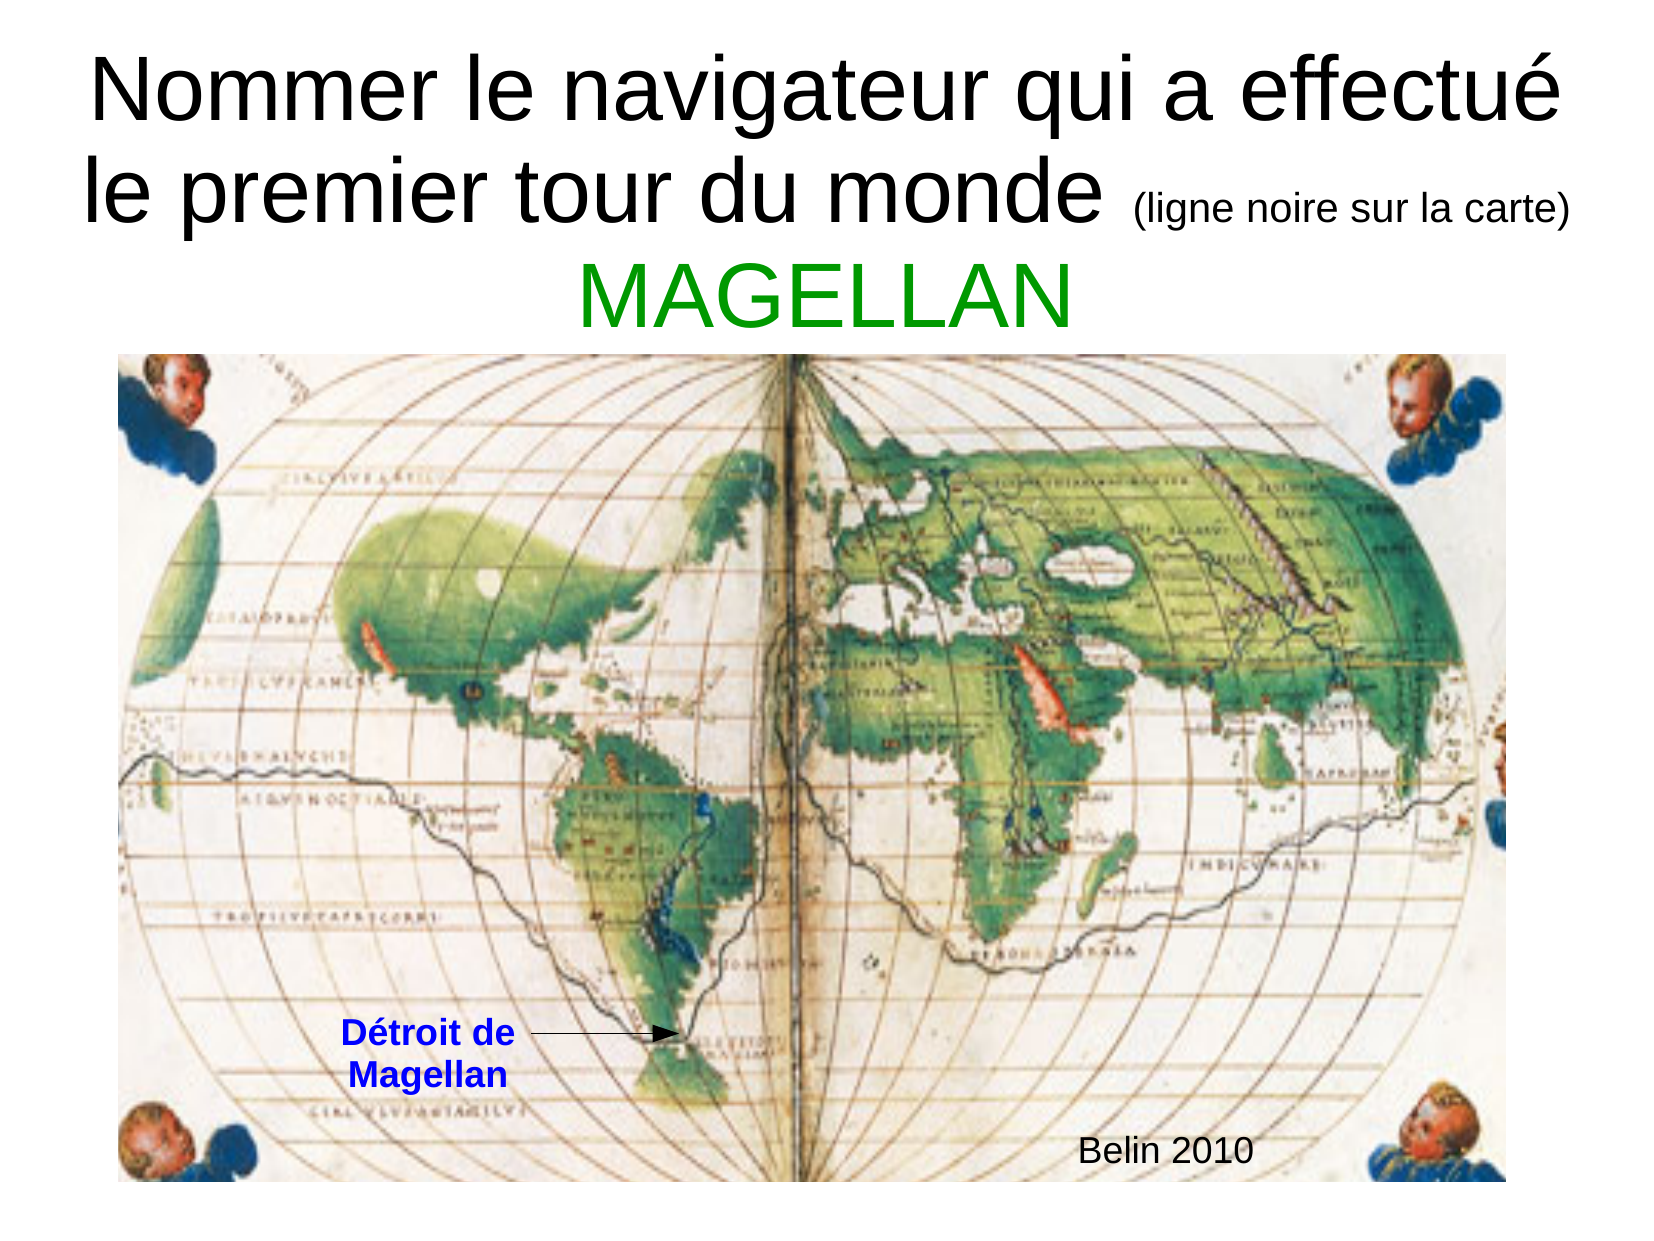

Nommer le navigateur qui a effectué le premier tour du monde (ligne noire sur la carte)
MAGELLAN
Détroit de Magellan
Belin 2010